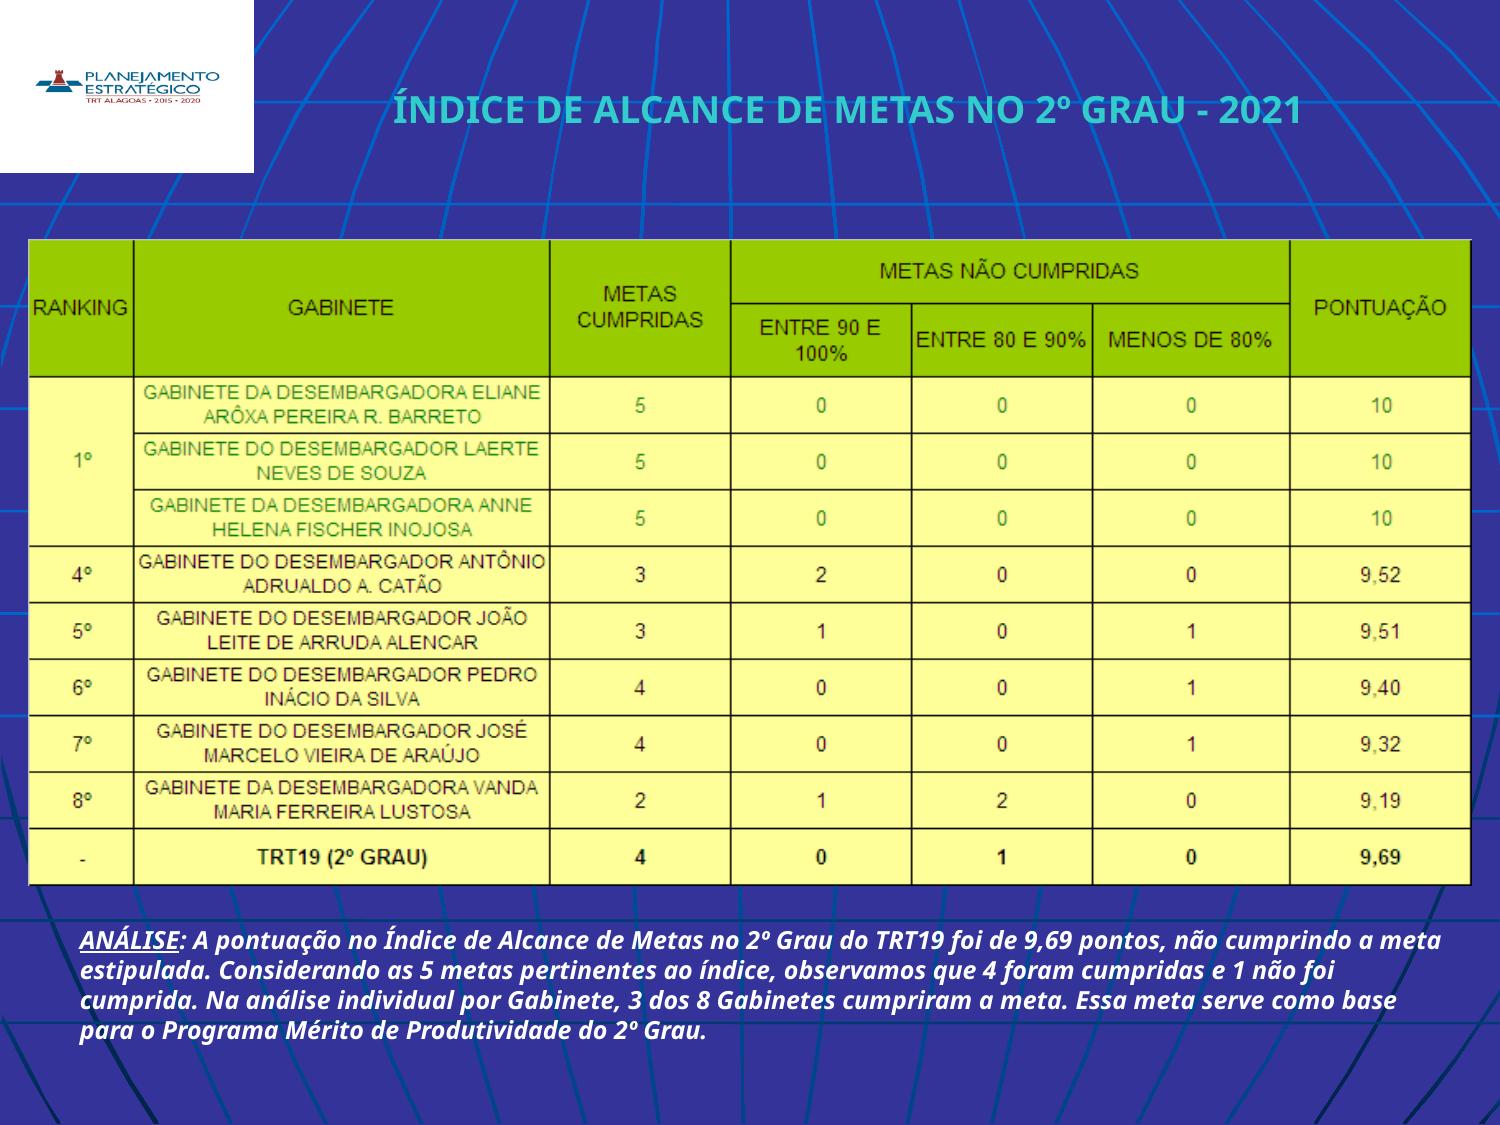

ÍNDICE DE ALCANCE DE METAS NO 2º GRAU - 2021
ANÁLISE: A pontuação no Índice de Alcance de Metas no 2º Grau do TRT19 foi de 9,69 pontos, não cumprindo a meta estipulada. Considerando as 5 metas pertinentes ao índice, observamos que 4 foram cumpridas e 1 não foi cumprida. Na análise individual por Gabinete, 3 dos 8 Gabinetes cumpriram a meta. Essa meta serve como base para o Programa Mérito de Produtividade do 2º Grau.